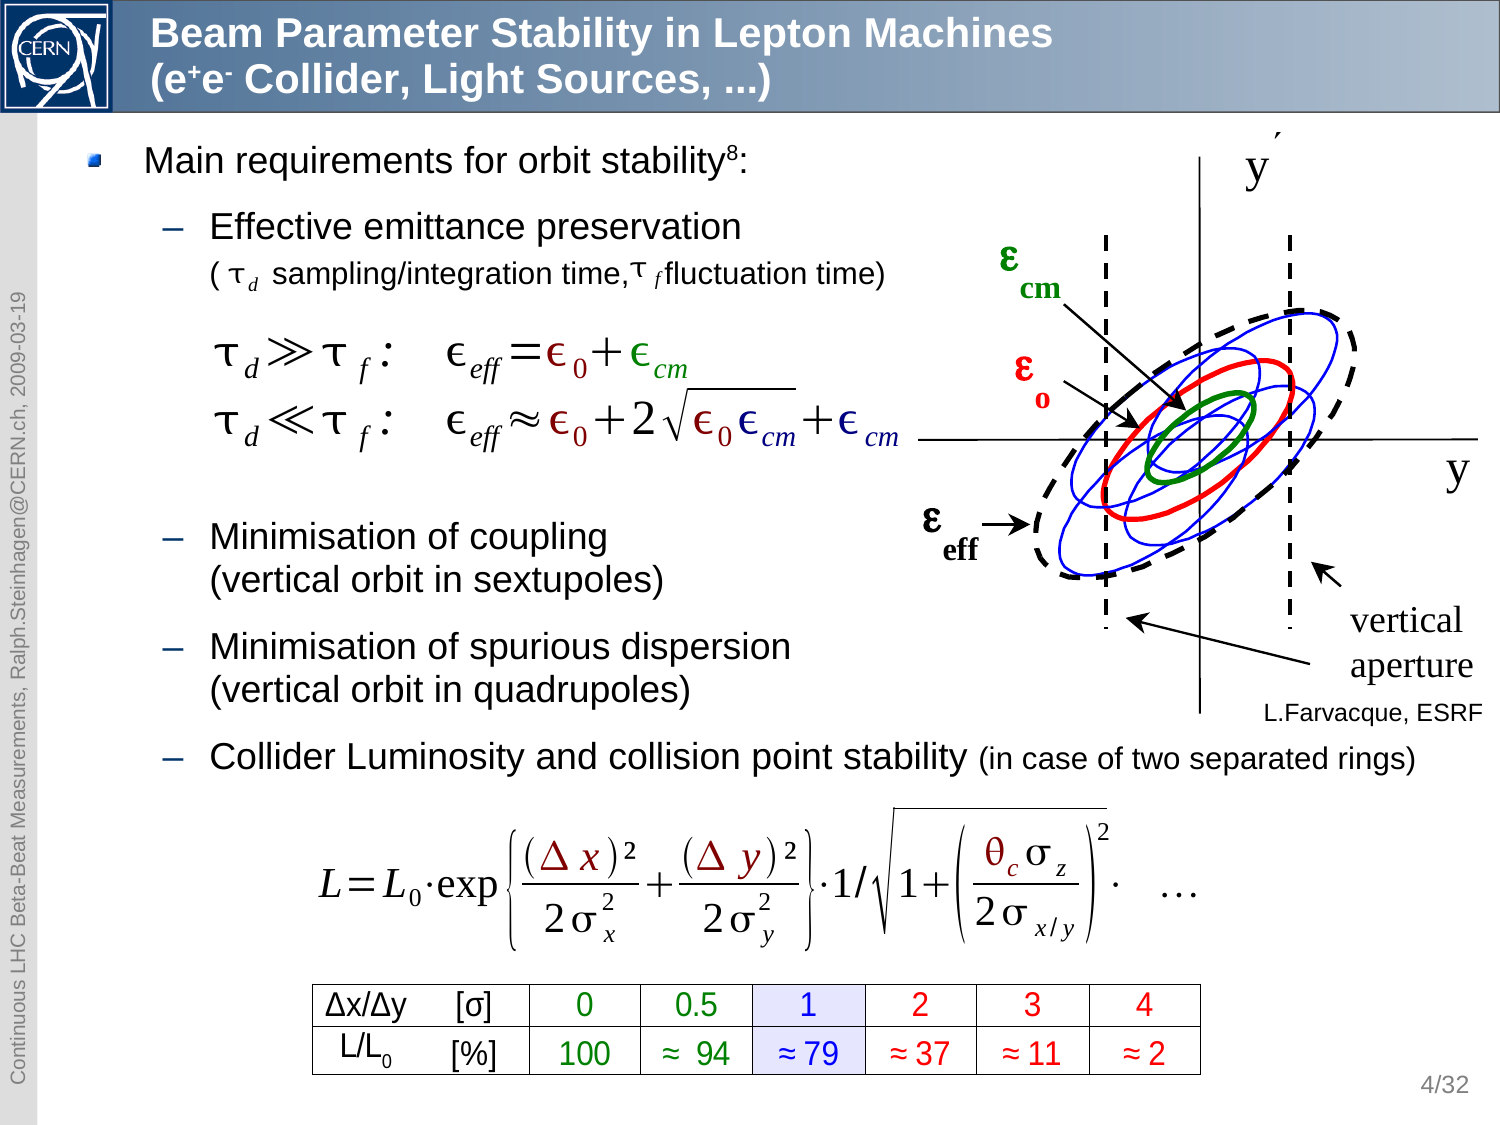

# Beam Parameter Stability in Lepton Machines (e+e- Collider, Light Sources, ...)
Main requirements for orbit stability8:
Effective emittance preservation				 	 ( sampling/integration time, fluctuation time)
Minimisation of coupling 						(vertical orbit in sextupoles)
Minimisation of spurious dispersion 					(vertical orbit in quadrupoles)
Collider Luminosity and collision point stability (in case of two separated rings)
L.Farvacque, ESRF